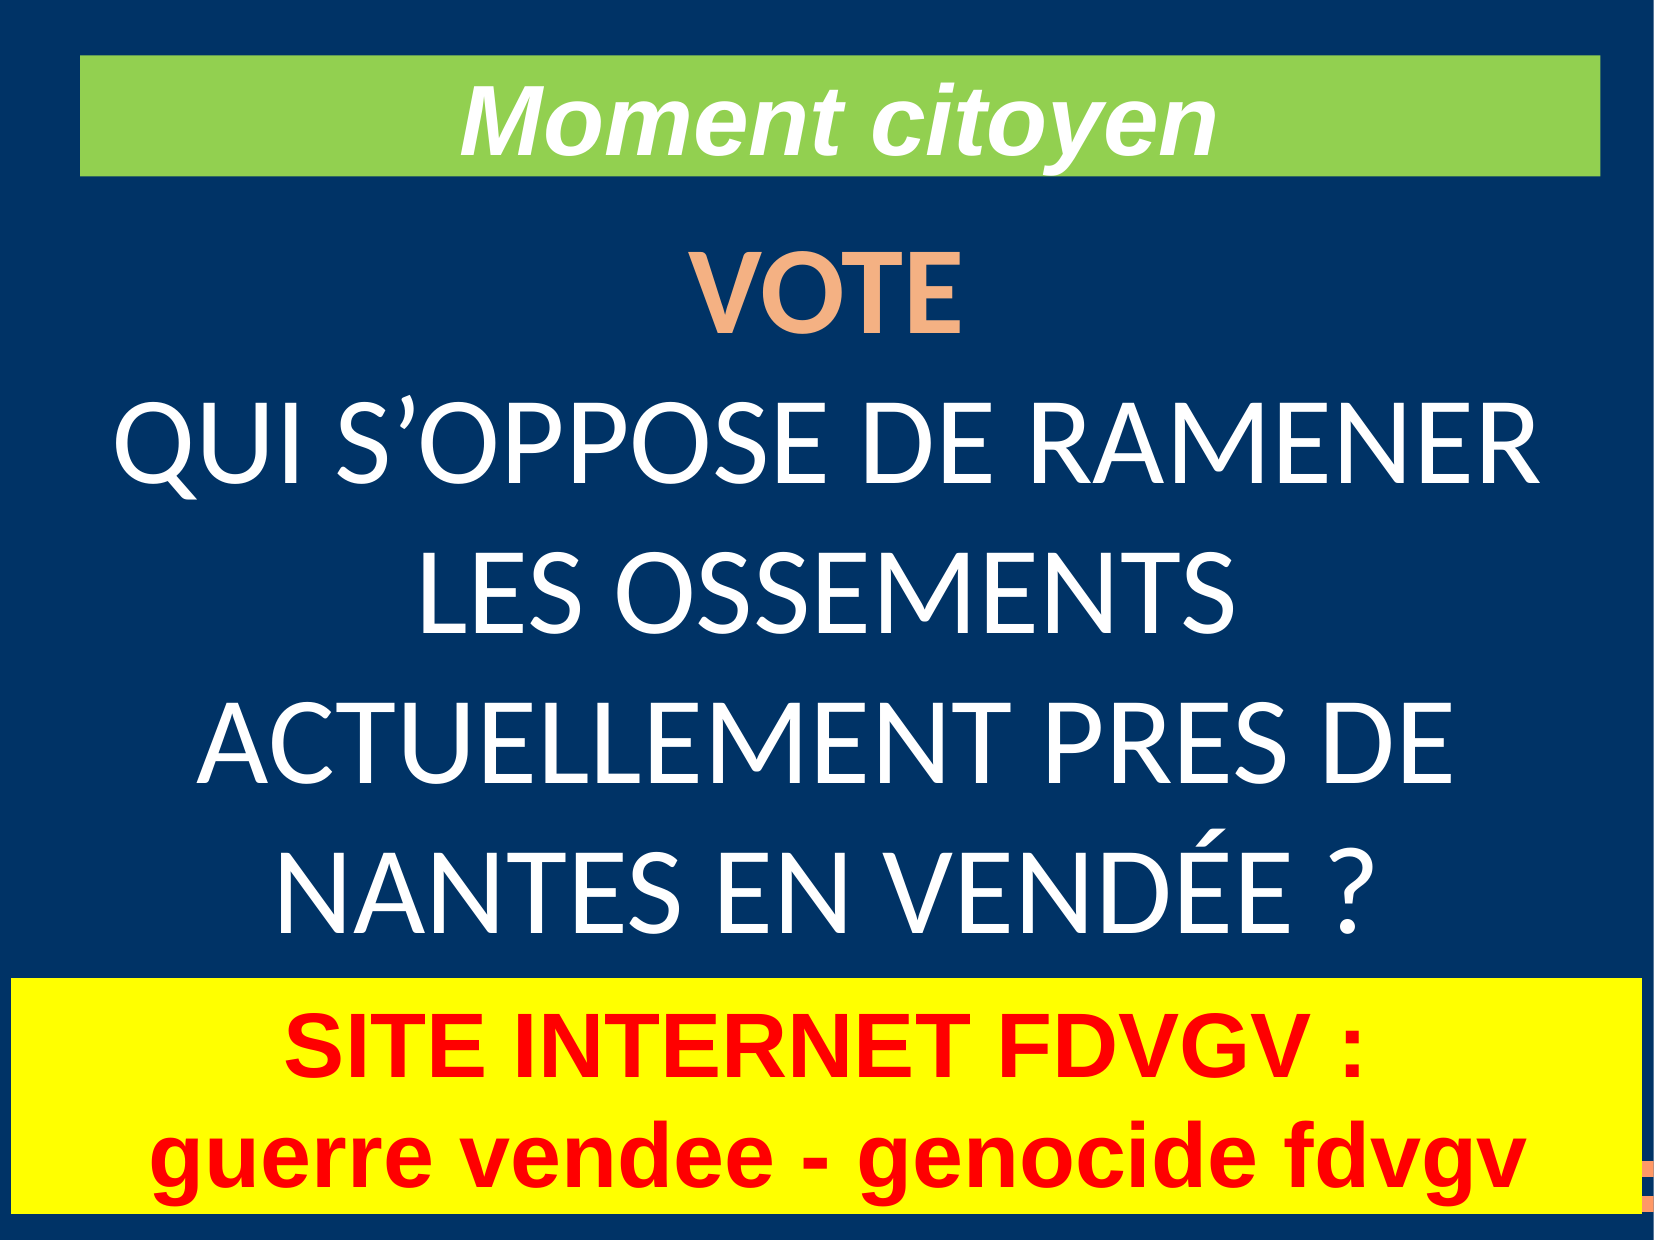

# Moment citoyen
VOTE
QUI S’OPPOSE DE RAMENER LES OSSEMENTS ACTUELLEMENT PRES DE NANTES EN VENDÉE ?
SITE INTERNET FDVGV :
 guerre vendee - genocide fdvgv